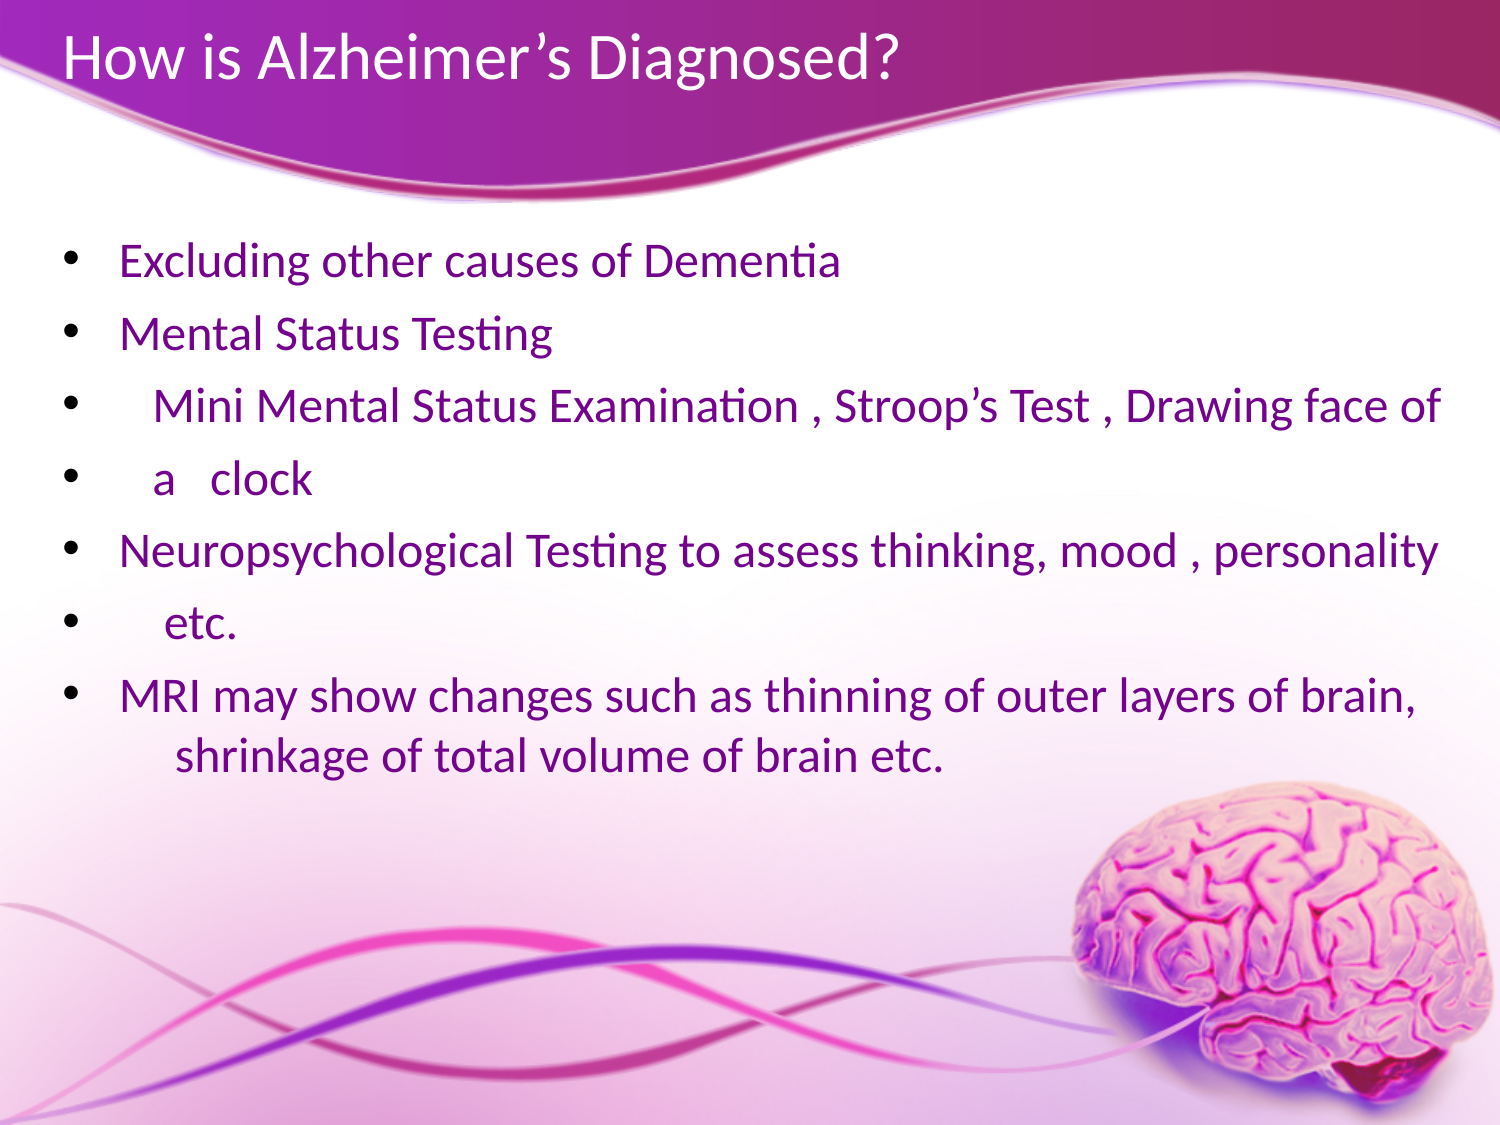

# How is Alzheimer’s Diagnosed?
Excluding other causes of Dementia
Mental Status Testing
 Mini Mental Status Examination , Stroop’s Test , Drawing face of
 a clock
Neuropsychological Testing to assess thinking, mood , personality
 etc.
MRI may show changes such as thinning of outer layers of brain, shrinkage of total volume of brain etc.